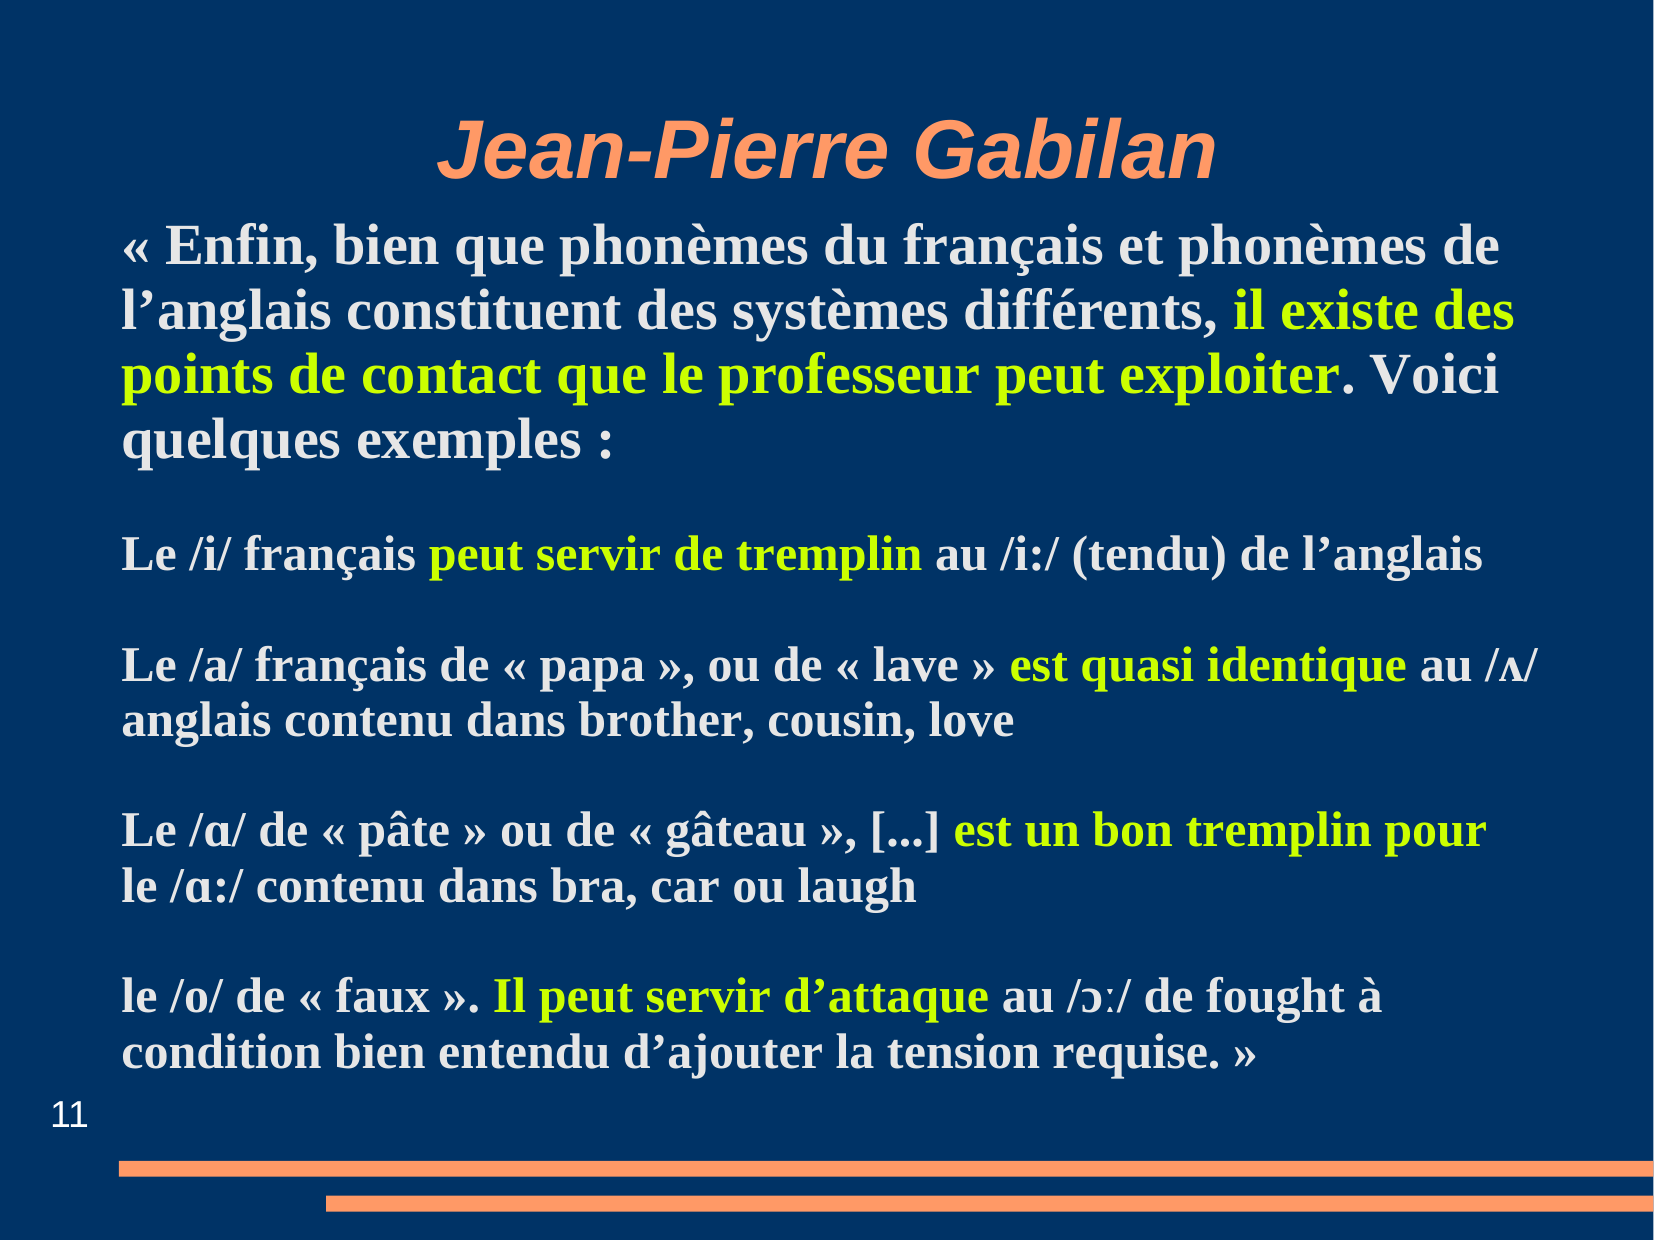

# Jean-Pierre Gabilan
« Enfin, bien que phonèmes du français et phonèmes de l’anglais constituent des systèmes différents, il existe des points de contact que le professeur peut exploiter. Voici quelques exemples :
Le /i/ français peut servir de tremplin au /i:/ (tendu) de l’anglais
Le /a/ français de « papa », ou de « lave » est quasi identique au /ʌ/ anglais contenu dans brother, cousin, love
Le /ɑ/ de « pâte » ou de « gâteau », [...] est un bon tremplin pour le /ɑ:/ contenu dans bra, car ou laugh
le /o/ de « faux ». Il peut servir d’attaque au /ɔː/ de fought à condition bien entendu d’ajouter la tension requise. »